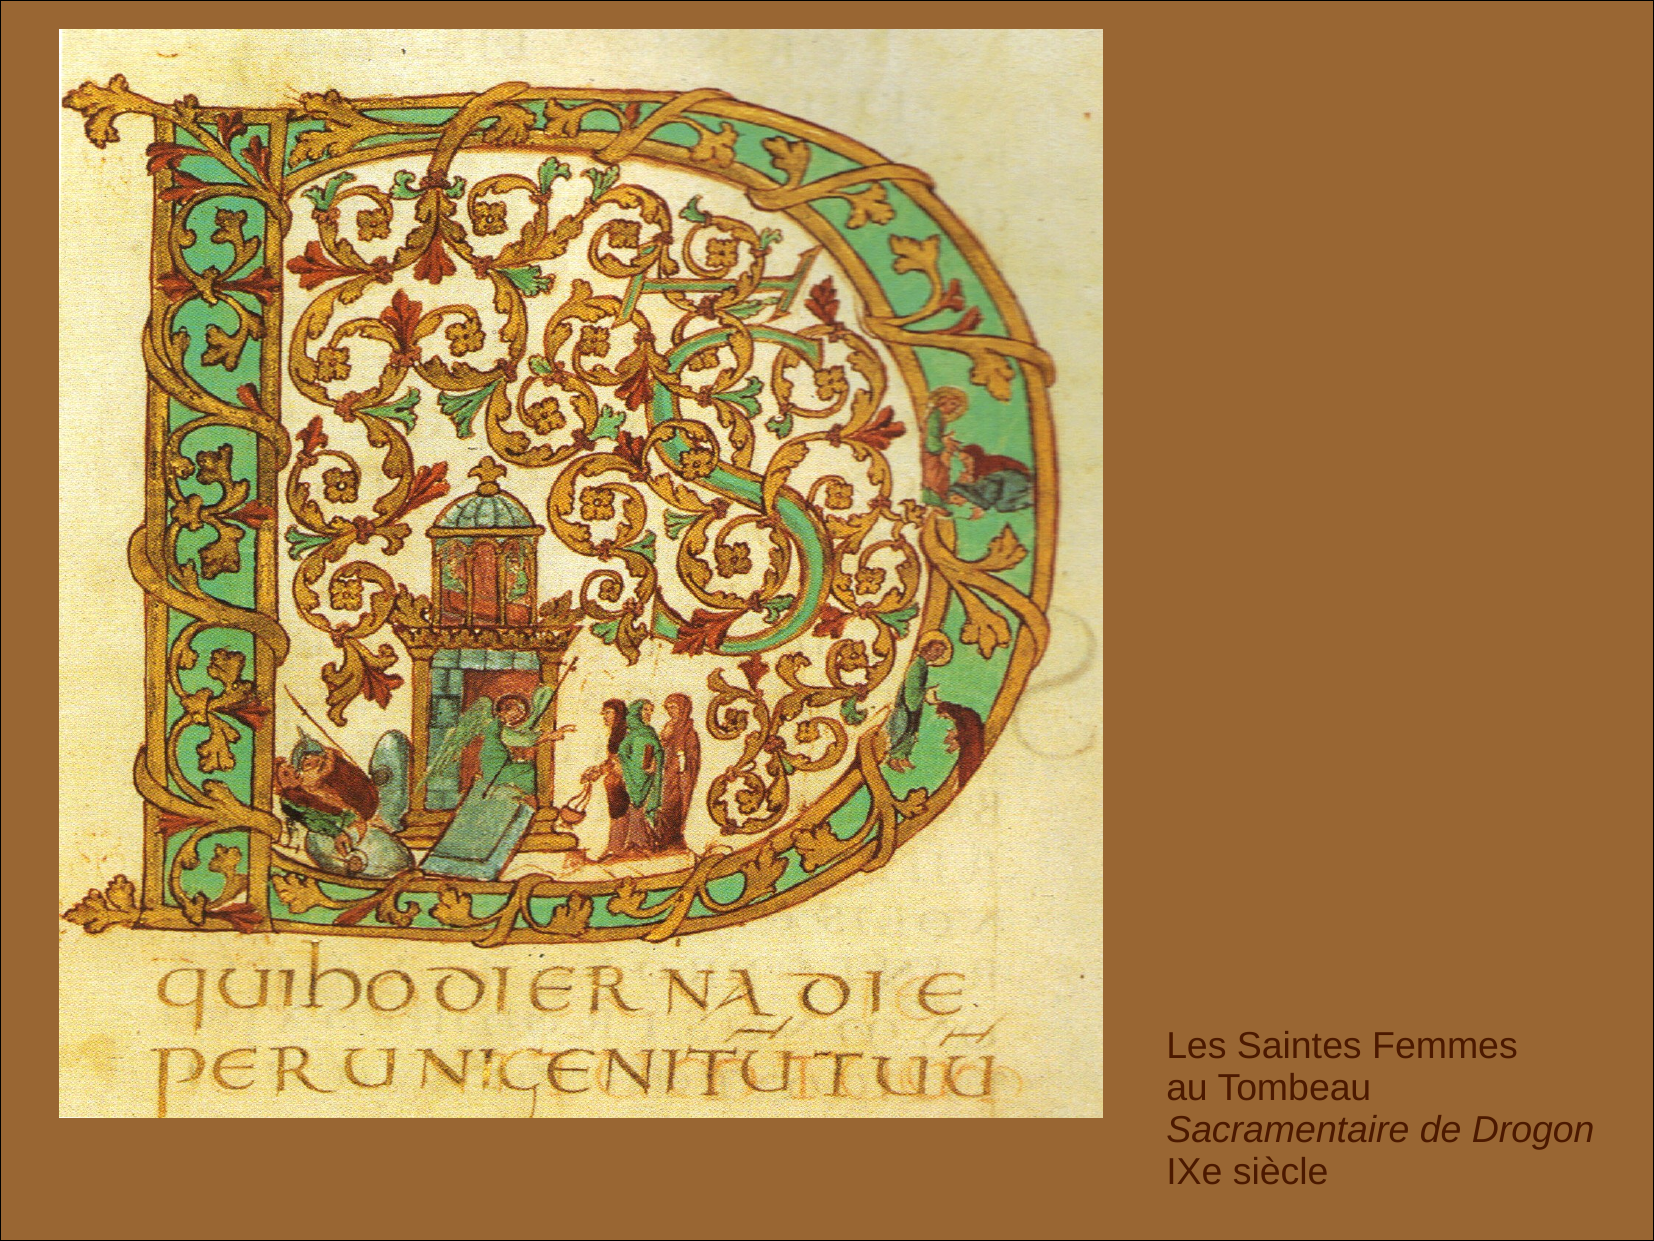

#
Les Saintes Femmes
au Tombeau
Sacramentaire de Drogon
IXe siècle